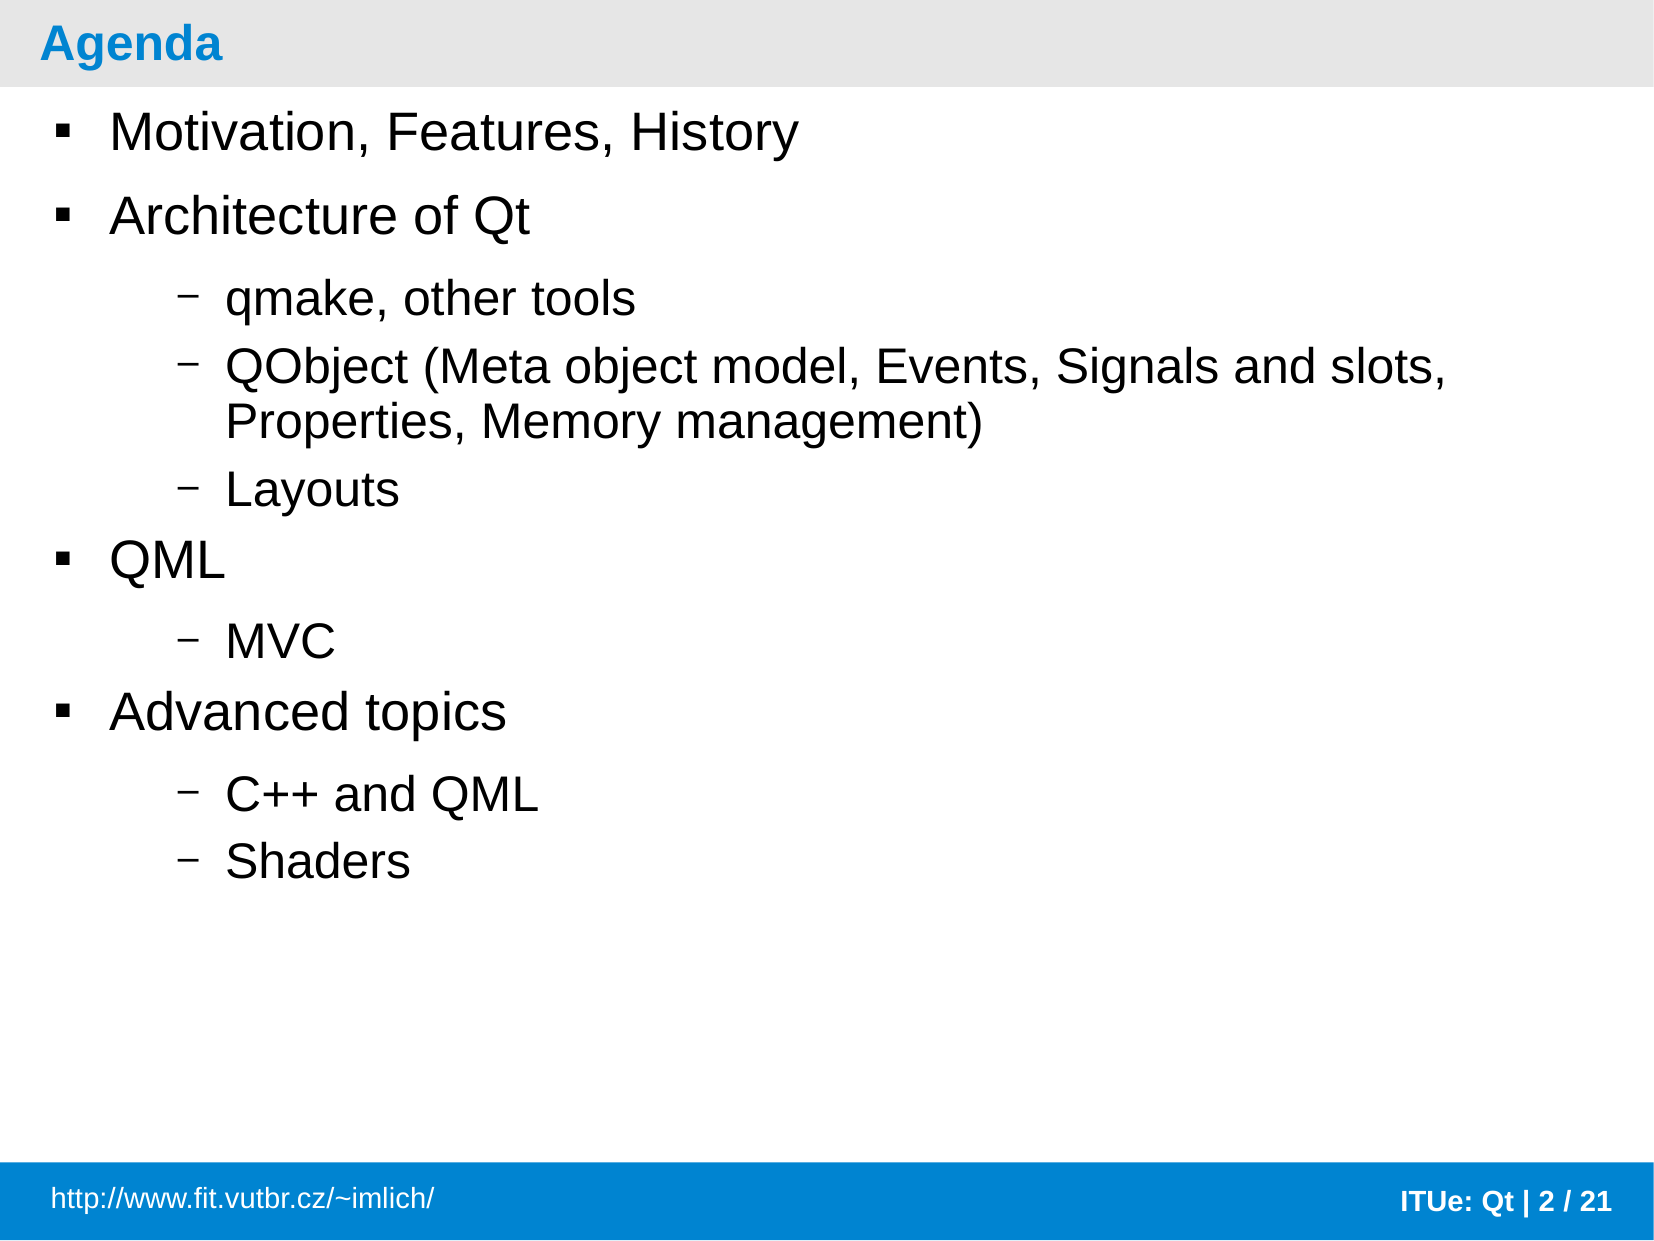

# Agenda
Motivation, Features, History
Architecture of Qt
qmake, other tools
QObject (Meta object model, Events, Signals and slots, Properties, Memory management)
Layouts
QML
MVC
Advanced topics
C++ and QML
Shaders